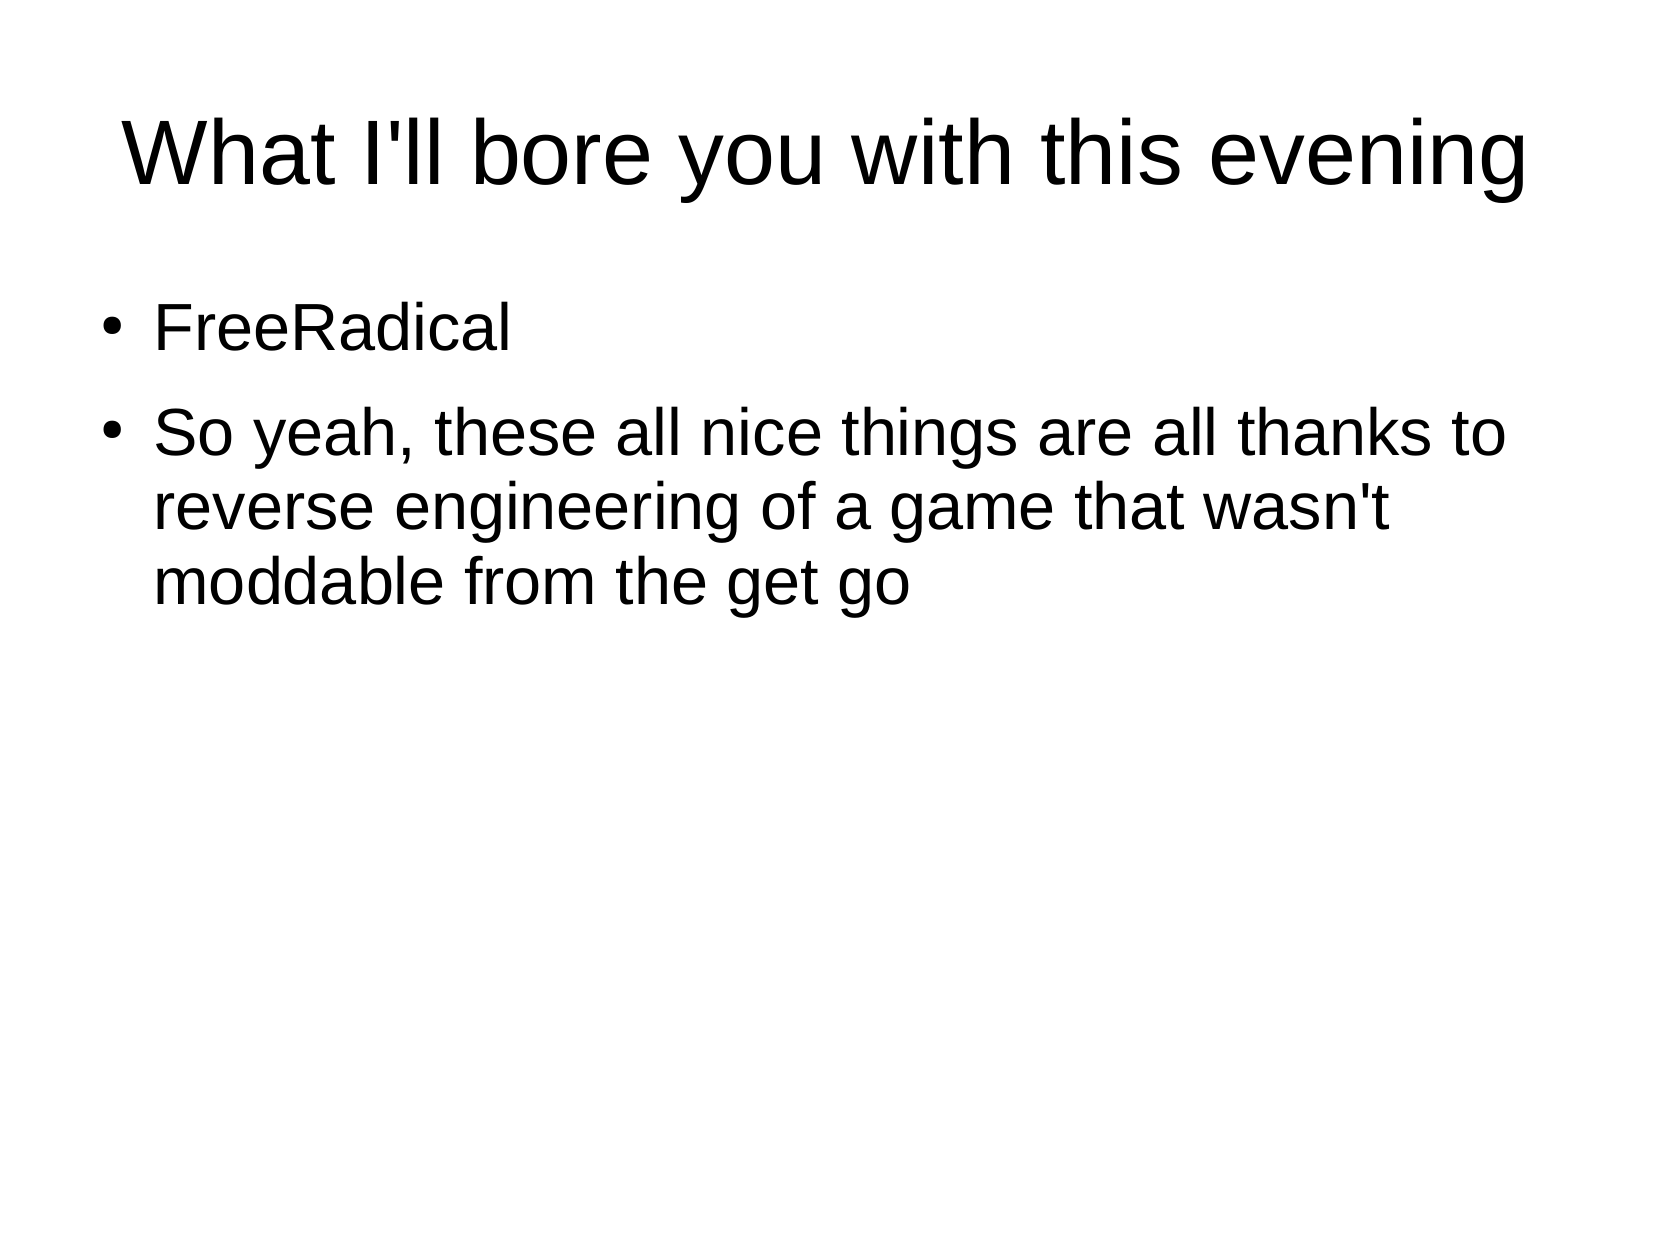

# What I'll bore you with this evening
FreeRadical
So yeah, these all nice things are all thanks to reverse engineering of a game that wasn't moddable from the get go